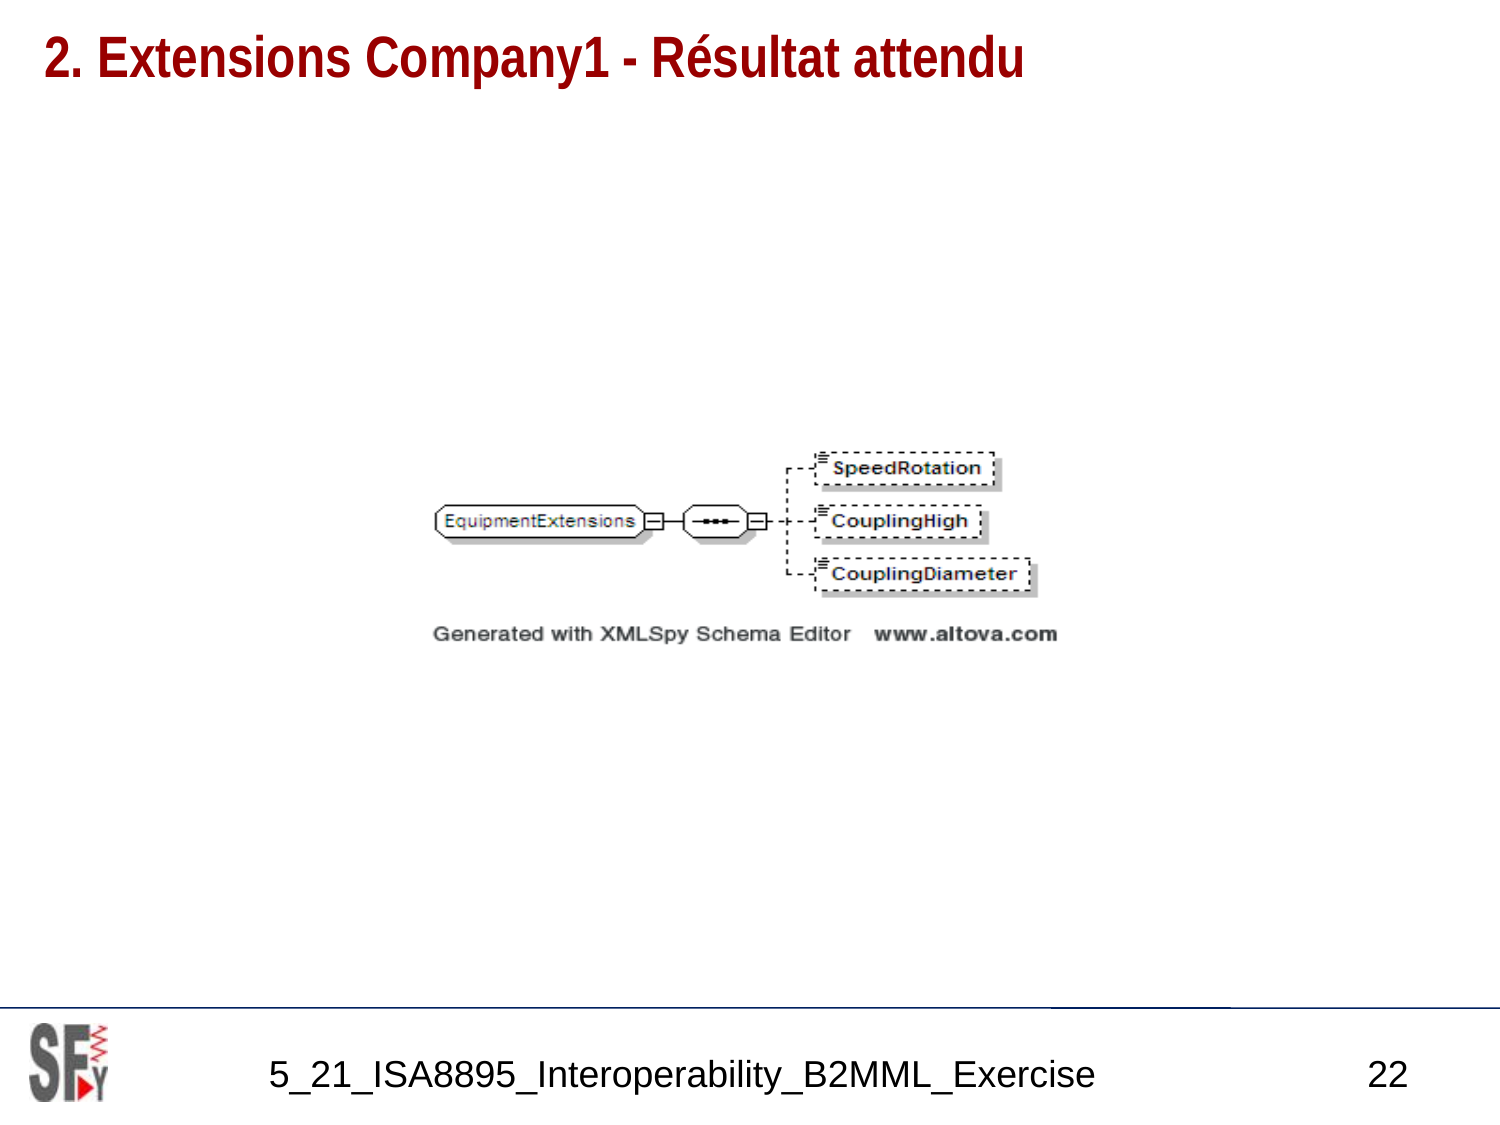

# 2. Extensions Company1 - Résultat attendu
5_21_ISA8895_Interoperability_B2MML_Exercise